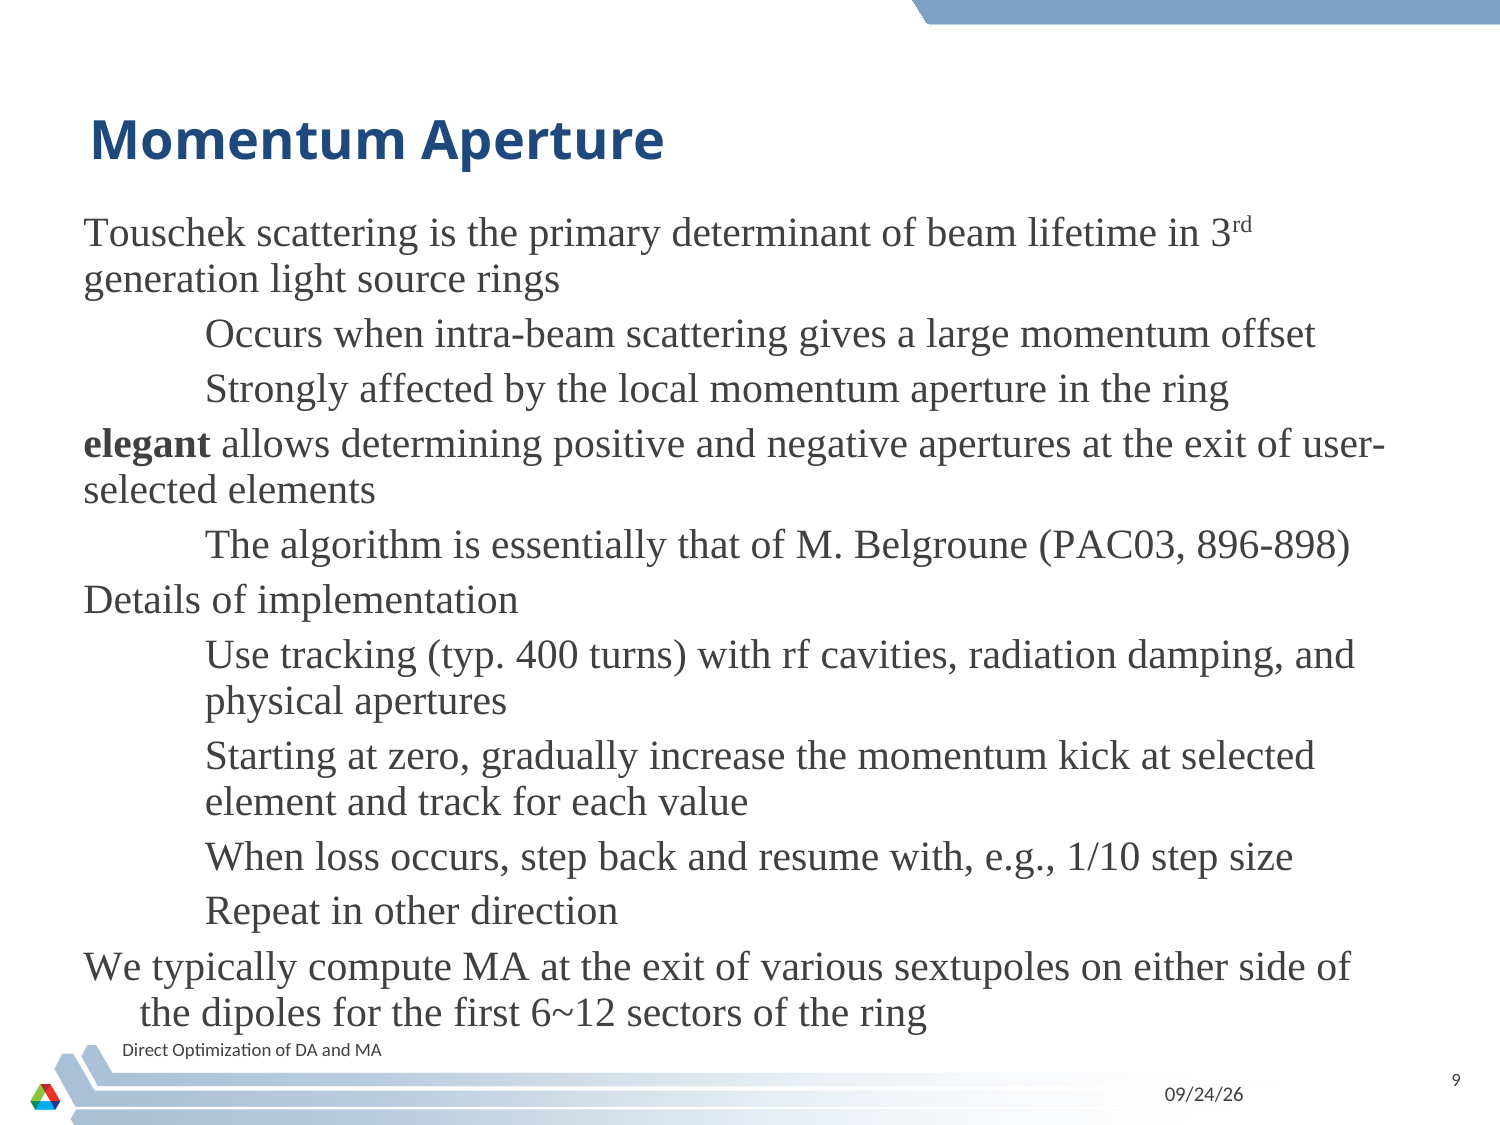

# Momentum Aperture
Touschek scattering is the primary determinant of beam lifetime in 3rd generation light source rings
Occurs when intra-beam scattering gives a large momentum offset
Strongly affected by the local momentum aperture in the ring
elegant allows determining positive and negative apertures at the exit of user-selected elements
The algorithm is essentially that of M. Belgroune (PAC03, 896-898)
Details of implementation
Use tracking (typ. 400 turns) with rf cavities, radiation damping, and physical apertures
Starting at zero, gradually increase the momentum kick at selected element and track for each value
When loss occurs, step back and resume with, e.g., 1/10 step size
Repeat in other direction
We typically compute MA at the exit of various sextupoles on either side of the dipoles for the first 6~12 sectors of the ring
Direct Optimization of DA and MA
9
1M. Belgrounne et al., Proc. PAC03, 896-898 (2003).